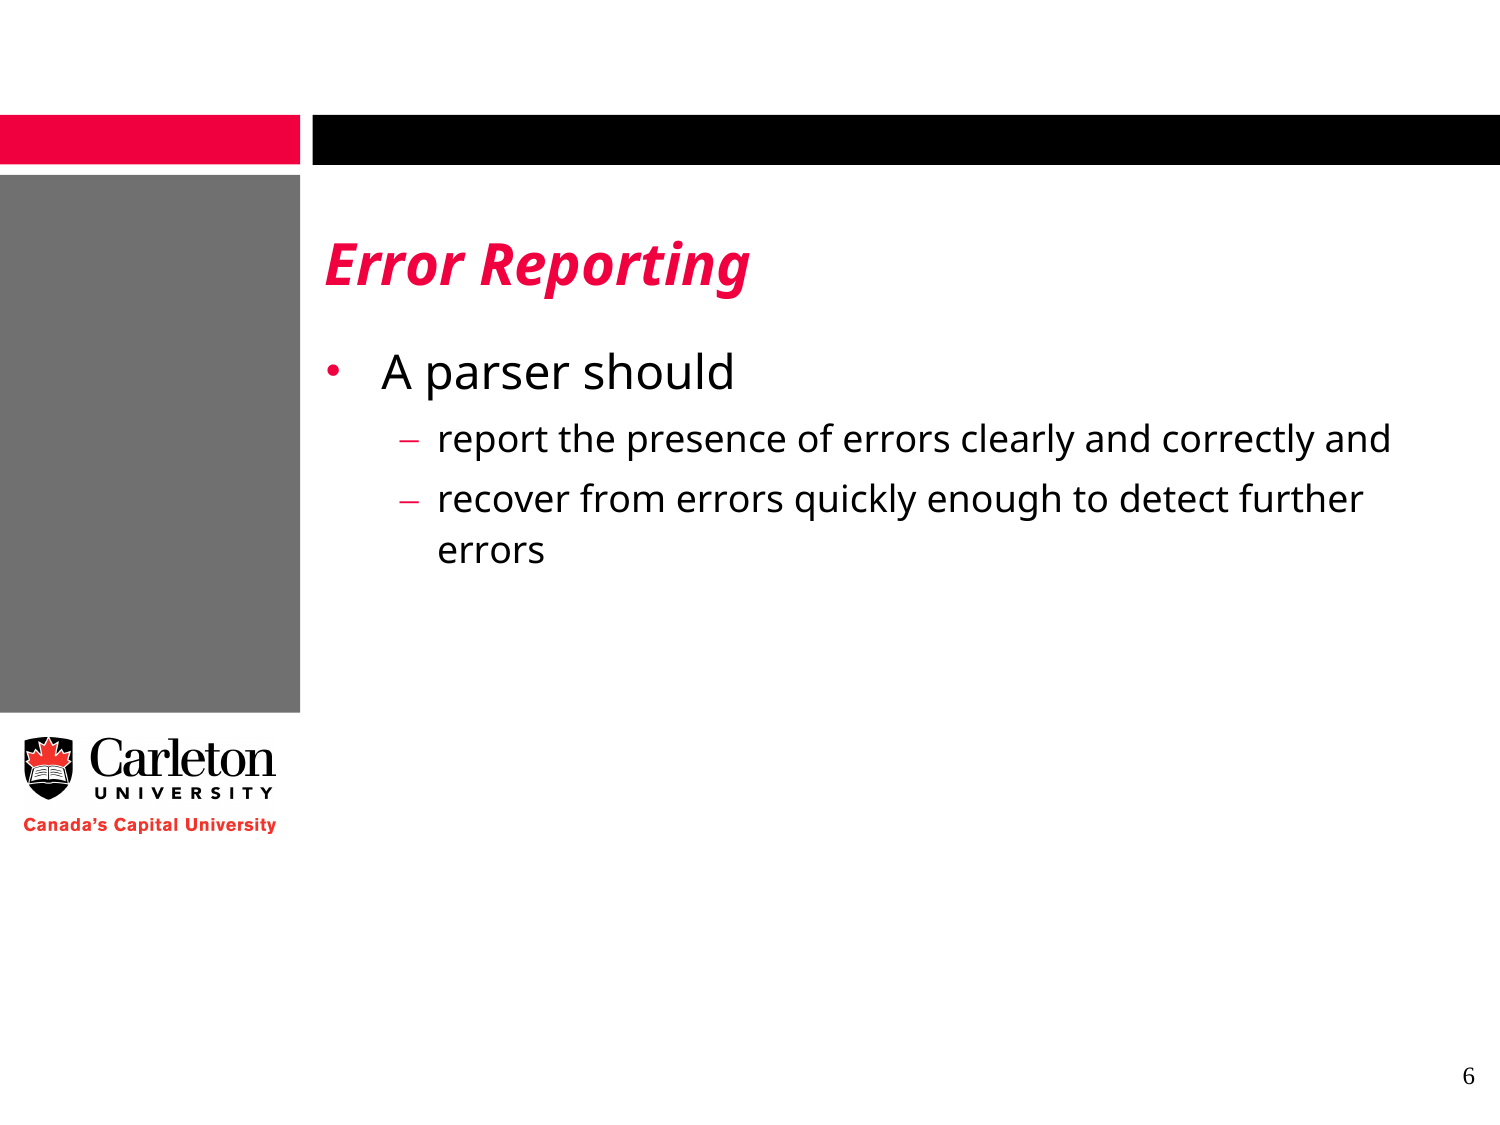

# Error Reporting
A parser should
report the presence of errors clearly and correctly and
recover from errors quickly enough to detect further errors
6